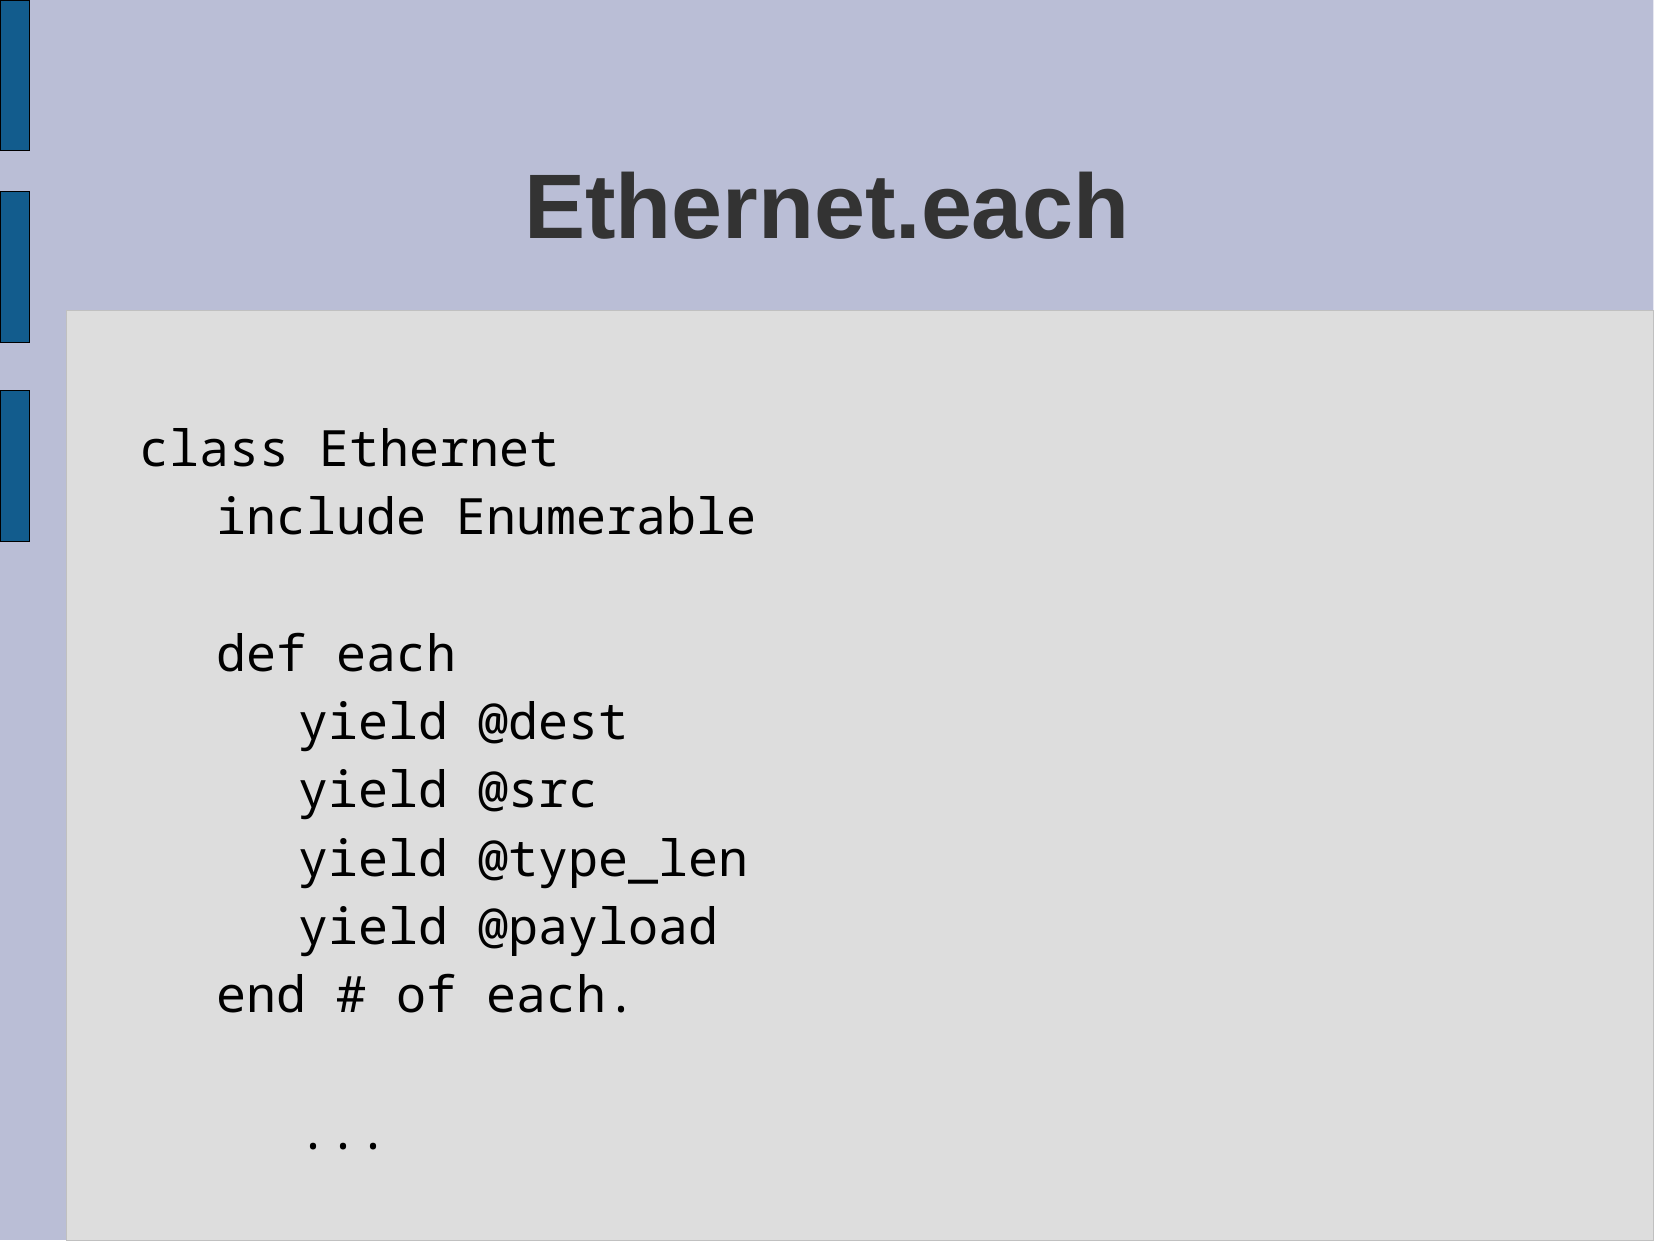

#
Ethernet.each
class Ethernet
include Enumerable
def each
yield @dest
yield @src
yield @type_len
yield @payload
end # of each.
...
end # of Ethernet.